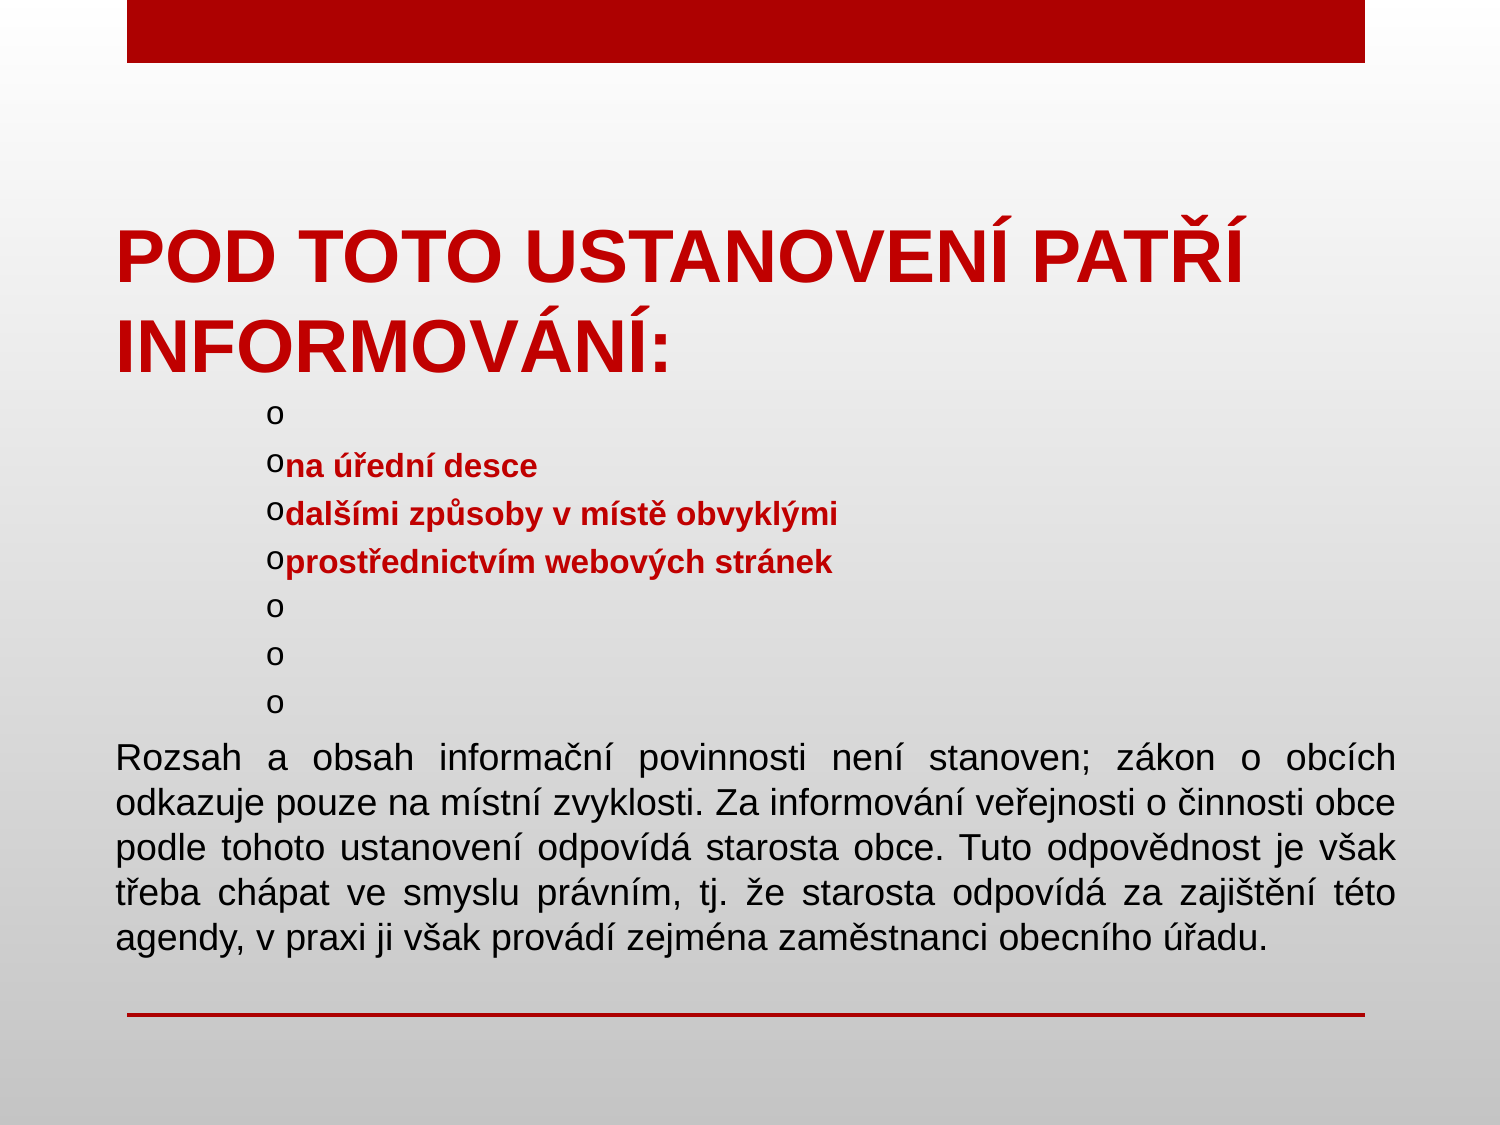

POD TOTO USTANOVENÍ PATŘÍ INFORMOVÁNÍ:
na úřední desce
dalšími způsoby v místě obvyklými
prostřednictvím webových stránek
Rozsah a obsah informační povinnosti není stanoven; zákon o obcích odkazuje pouze na místní zvyklosti. Za informování veřejnosti o činnosti obce podle tohoto ustanovení odpovídá starosta obce. Tuto odpovědnost je však třeba chápat ve smyslu právním, tj. že starosta odpovídá za zajištění této agendy, v praxi ji však provádí zejména zaměstnanci obecního úřadu.